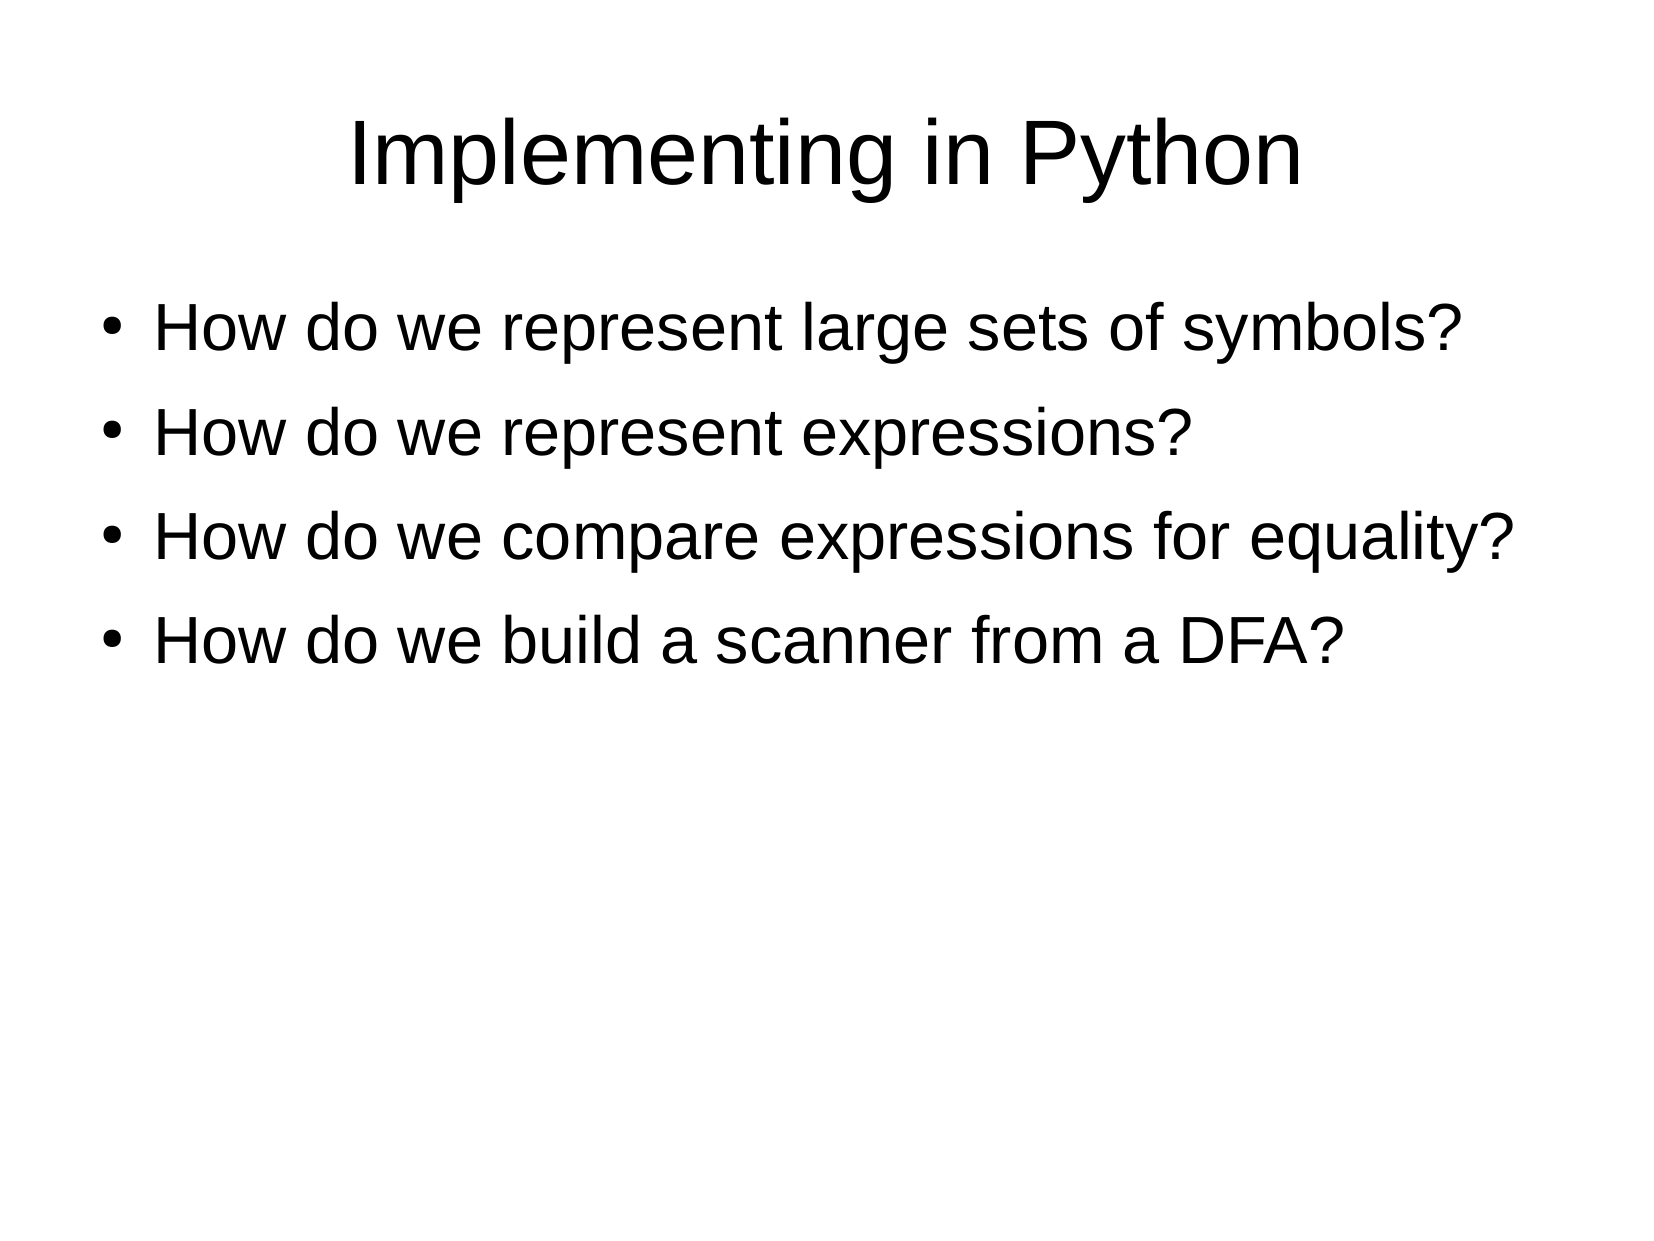

# Implementing in Python
How do we represent large sets of symbols?
How do we represent expressions?
How do we compare expressions for equality?
How do we build a scanner from a DFA?